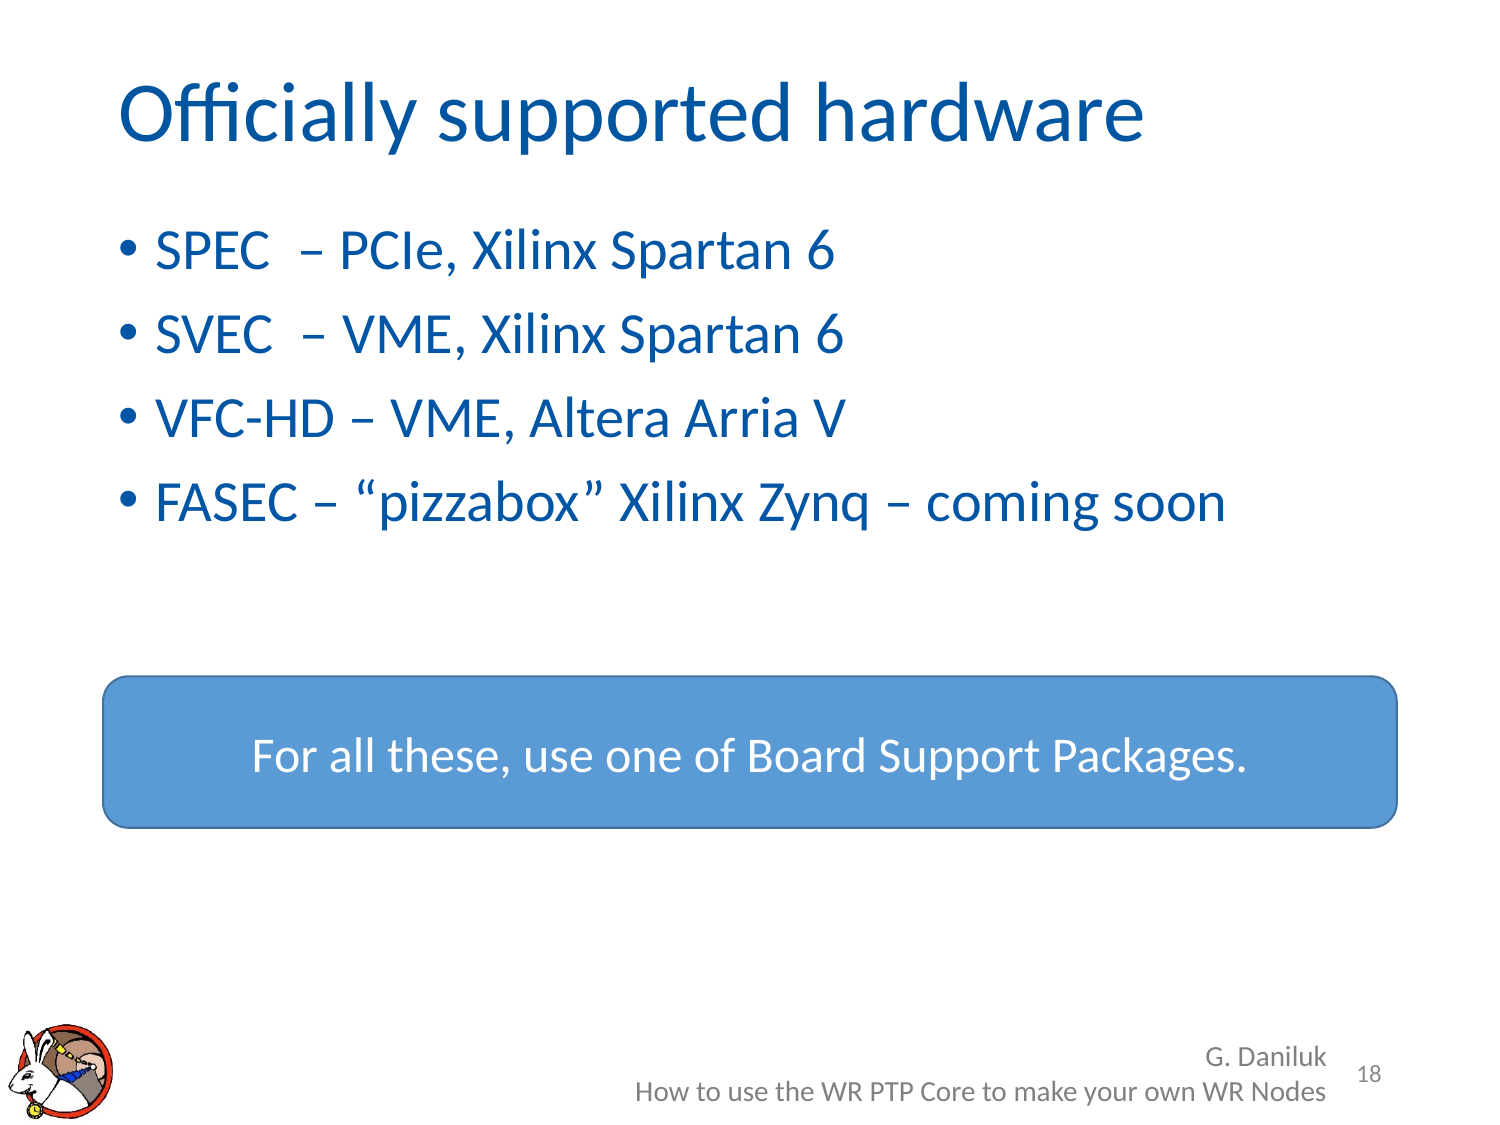

# Officially supported hardware
SPEC – PCIe, Xilinx Spartan 6
SVEC – VME, Xilinx Spartan 6
VFC-HD – VME, Altera Arria V
FASEC – “pizzabox” Xilinx Zynq – coming soon
For all these, use one of Board Support Packages.
G. Daniluk
How to use the WR PTP Core to make your own WR Nodes